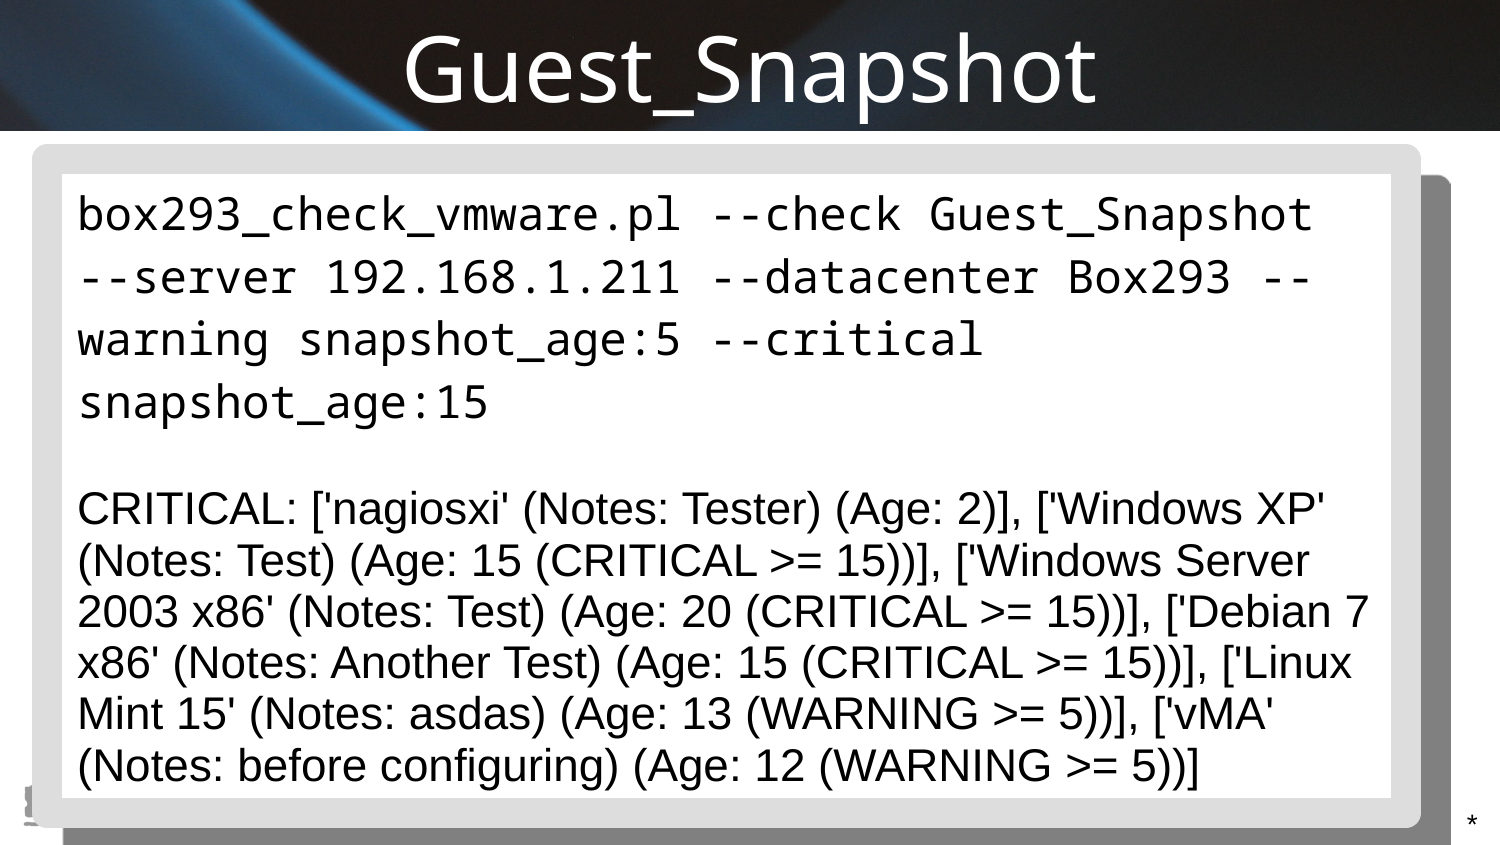

# Guest_Snapshot
Check if a guest has snapshots & trigger warning/critical states if snapshot is X days old
	If a guest has multiple snapshots, the oldest snapshot is checked
	You can target an individual Guest or multiple guests via a Host, Cluster or
		Datacenter
Required Arguments:
	--guest or --host or --cluster or --datacenter
Optional Arguments:
	--warning and --critical snapshot_age:<Day(s)>
box293_check_vmware.pl --check Guest_Snapshot --server 192.168.1.211 --datacenter Box293 --warning snapshot_age:5 --critical snapshot_age:15
CRITICAL: ['nagiosxi' (Notes: Tester) (Age: 2)], ['Windows XP' (Notes: Test) (Age: 15 (CRITICAL >= 15))], ['Windows Server 2003 x86' (Notes: Test) (Age: 20 (CRITICAL >= 15))], ['Debian 7 x86' (Notes: Another Test) (Age: 15 (CRITICAL >= 15))], ['Linux Mint 15' (Notes: asdas) (Age: 13 (WARNING >= 5))], ['vMA' (Notes: before configuring) (Age: 12 (WARNING >= 5))]
box293_check_vmware.pl --check Guest_Snapshot --server 192.168.1.211 --datacenter Box293 --warning snapshot_age:5 --critical snapshot_age:15
CRITICAL: ['nagiosxi' (Notes: Tester) (Age: 2)], ['Windows XP' (Notes: Test) (Age: 15 (CRITICAL >= 15))], ['Windows Server 2003 x86' (Notes: Test) (Age: 20 (CRITICAL >= 15))], ['Debian 7 x86' (Notes: Another Test) (Age: 15 (CRITICAL >= 15))], ['Linux Mint 15' (Notes: asdas) (Age: 13 (WARNING >= 5))], ['vMA' (Notes: before configuring) (Age: 12 (WARNING >= 5))]
*